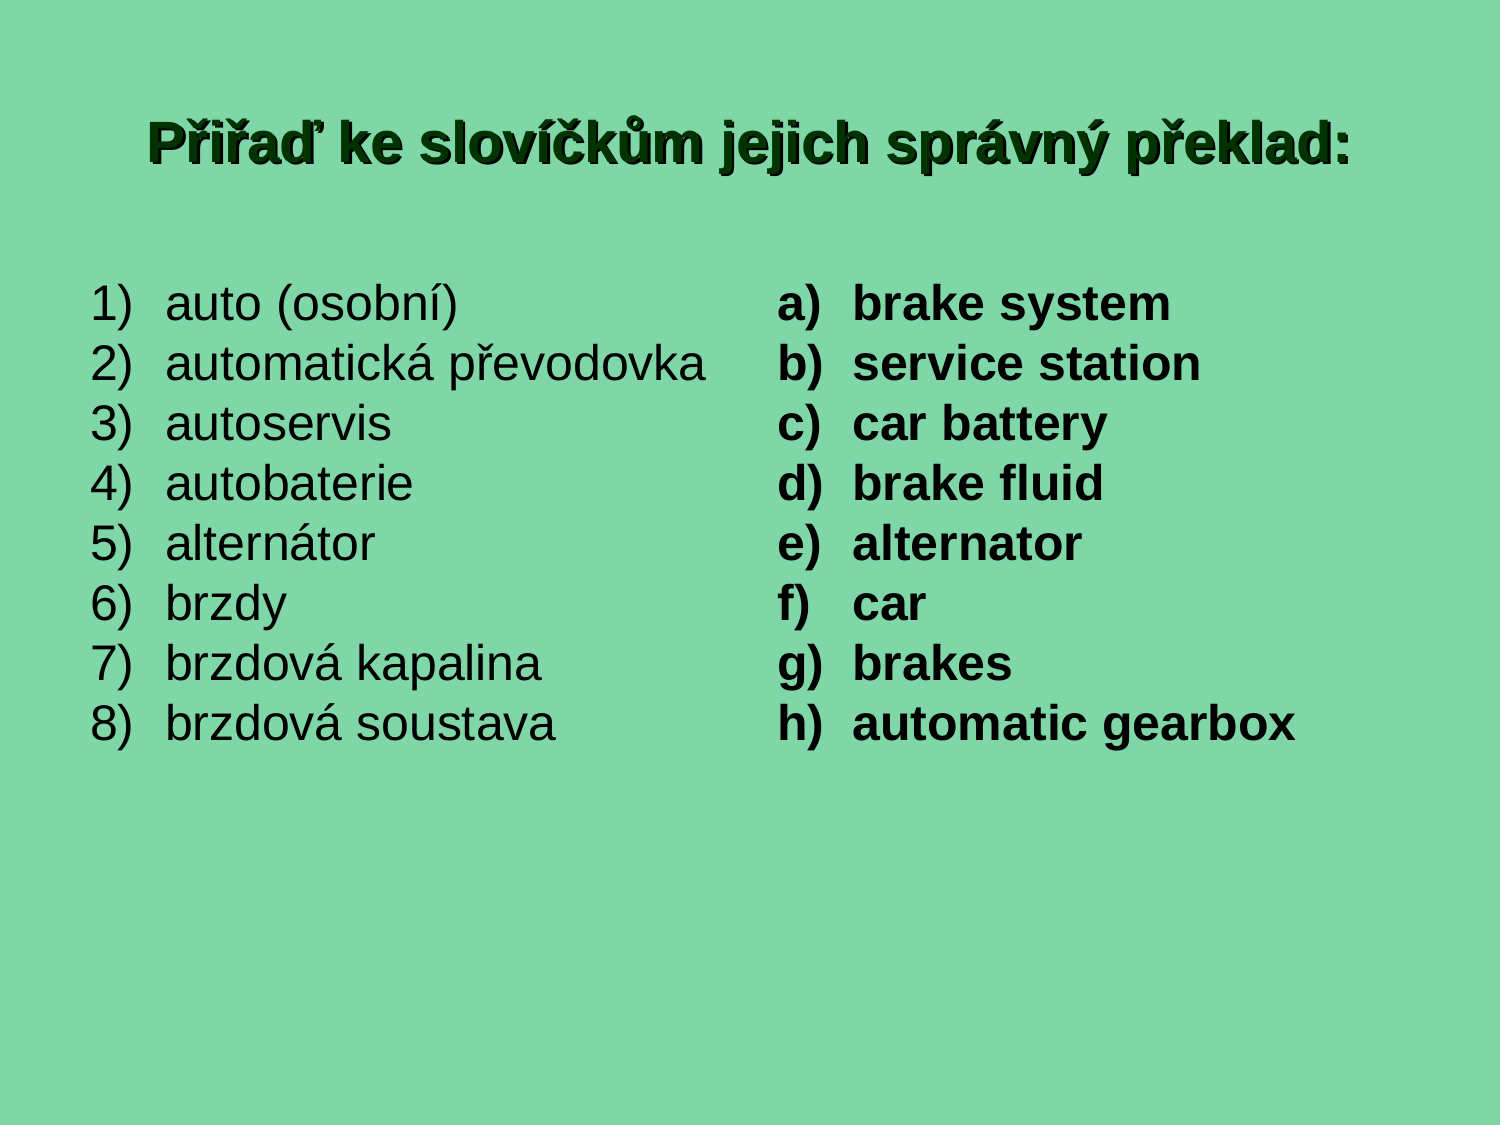

# Přiřaď ke slovíčkům jejich správný překlad:
auto (osobní)
automatická převodovka
autoservis
autobaterie
alternátor
brzdy
brzdová kapalina
brzdová soustava
brake system
service station
car battery
brake fluid
alternator
car
brakes
automatic gearbox